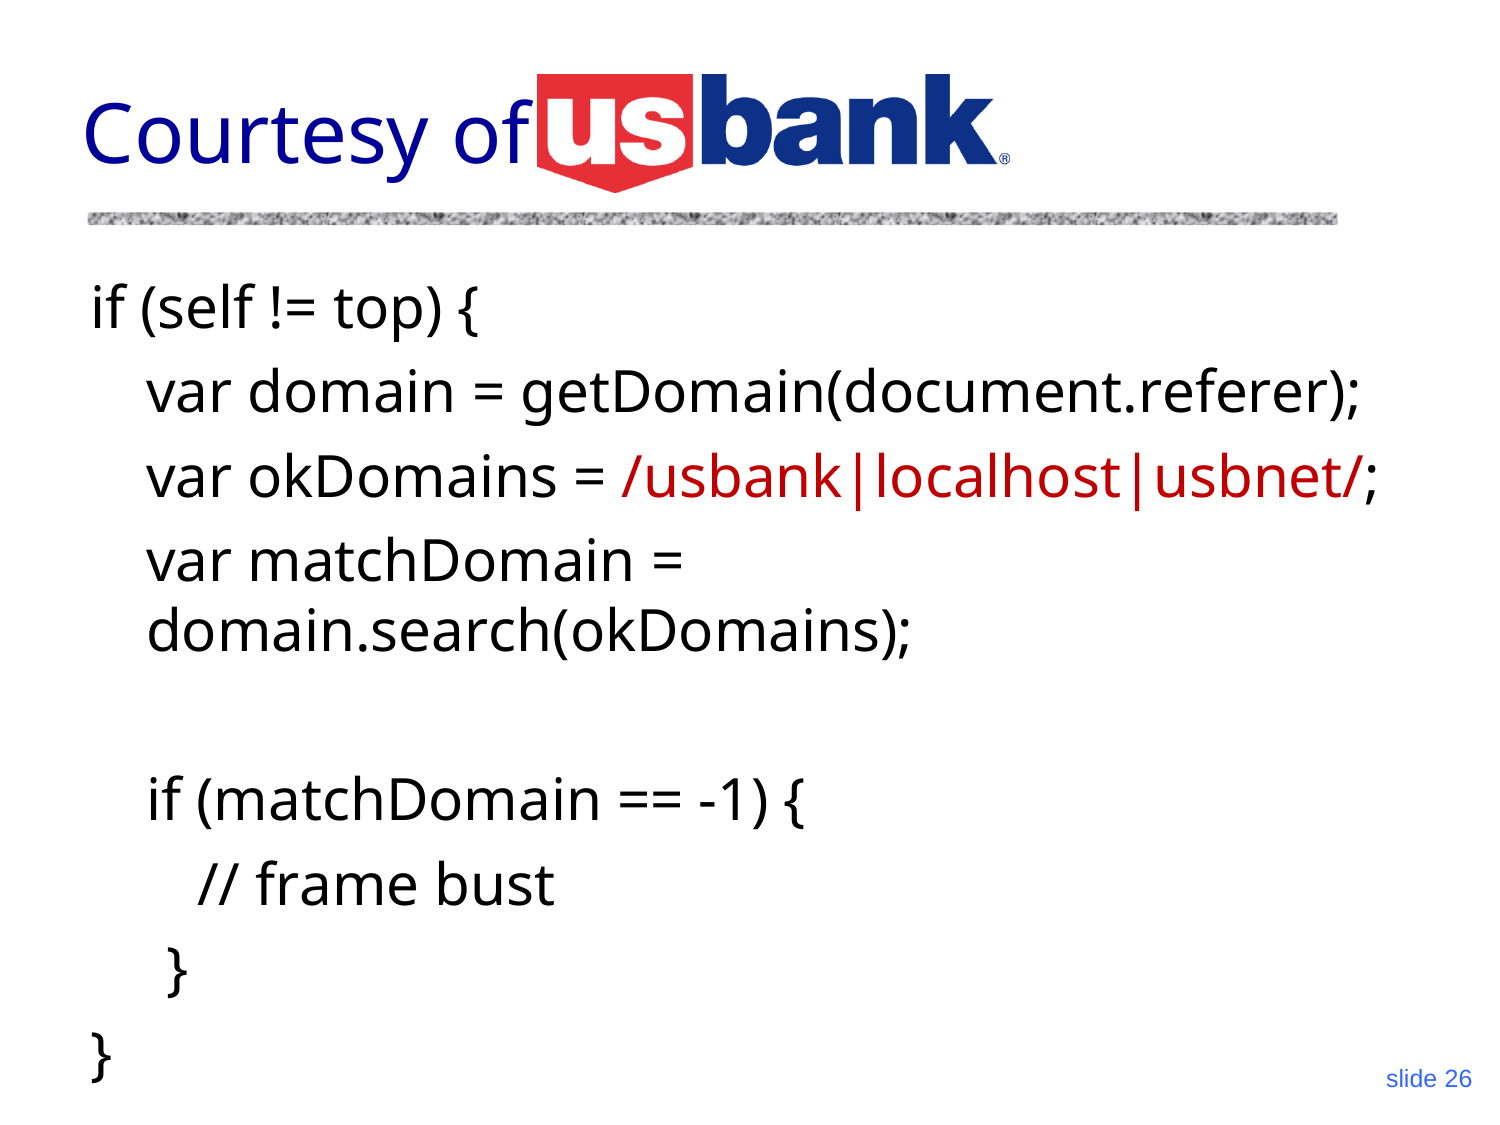

Courtesy of
if (self != top) {
	var domain = getDomain(document.referer);
	var okDomains = /usbank|localhost|usbnet/;
	var matchDomain = domain.search(okDomains);
	if (matchDomain == -1) {
 // frame bust
 }
}
slide